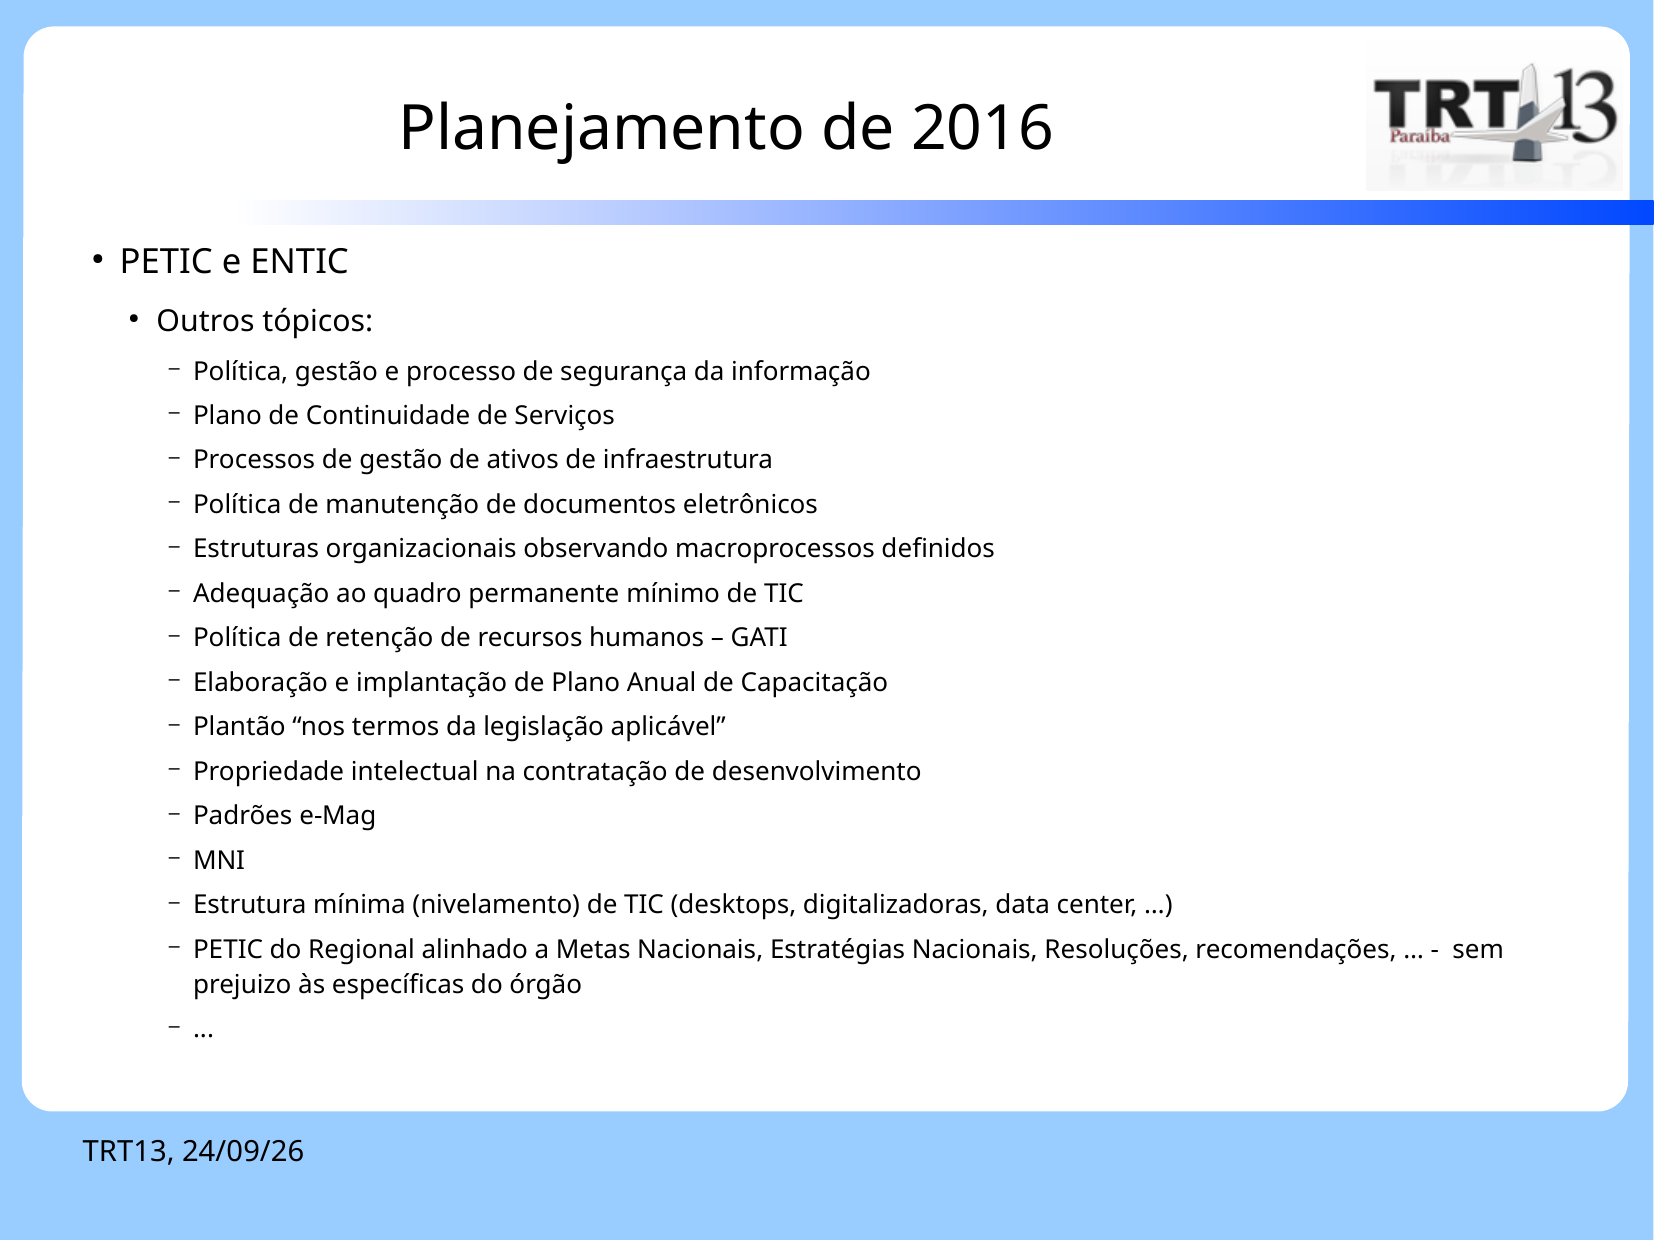

# Planejamento de 2016
PETIC e ENTIC
Outros tópicos:
Política, gestão e processo de segurança da informação
Plano de Continuidade de Serviços
Processos de gestão de ativos de infraestrutura
Política de manutenção de documentos eletrônicos
Estruturas organizacionais observando macroprocessos definidos
Adequação ao quadro permanente mínimo de TIC
Política de retenção de recursos humanos – GATI
Elaboração e implantação de Plano Anual de Capacitação
Plantão “nos termos da legislação aplicável”
Propriedade intelectual na contratação de desenvolvimento
Padrões e-Mag
MNI
Estrutura mínima (nivelamento) de TIC (desktops, digitalizadoras, data center, …)
PETIC do Regional alinhado a Metas Nacionais, Estratégias Nacionais, Resoluções, recomendações, … - sem prejuizo às específicas do órgão
...